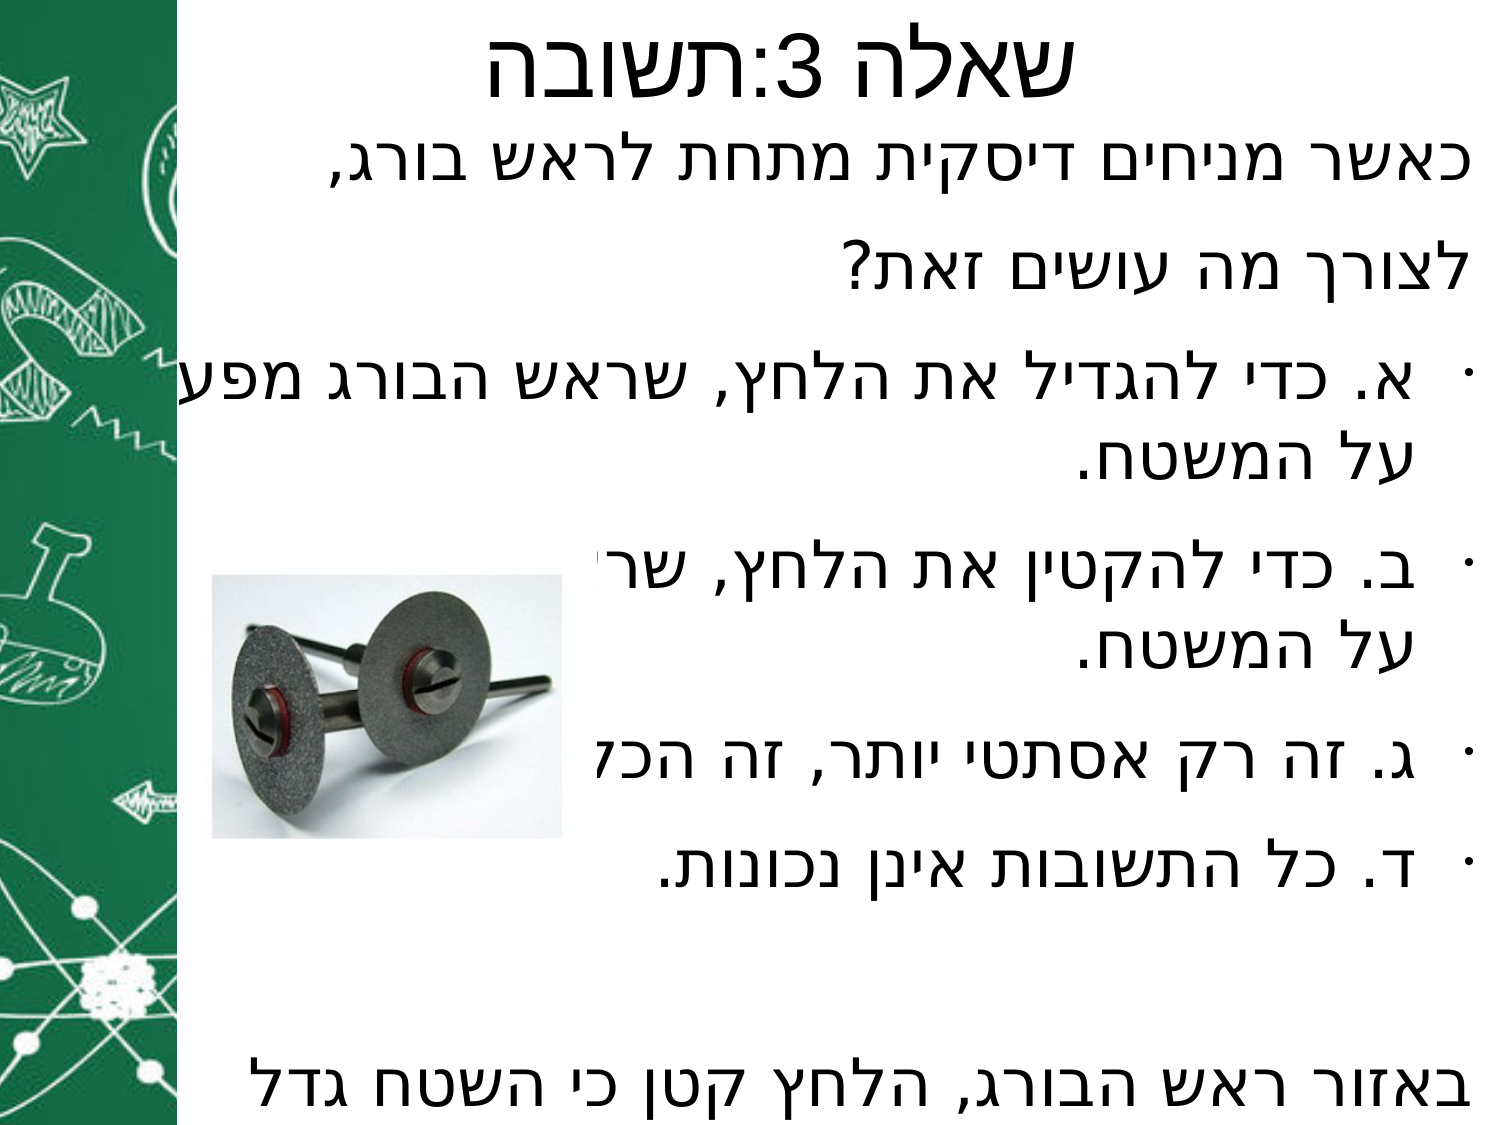

# שאלה 3:תשובה
כאשר מניחים דיסקית מתחת לראש בורג,
לצורך מה עושים זאת?
א. כדי להגדיל את הלחץ, שראש הבורג מפעיל על המשטח.
ב. כדי להקטין את הלחץ, שראש הבורג מפעיל על המשטח.
ג. זה רק אסתטי יותר, זה הכל.
ד. כל התשובות אינן נכונות.
באזור ראש הבורג, הלחץ קטן כי השטח גדל